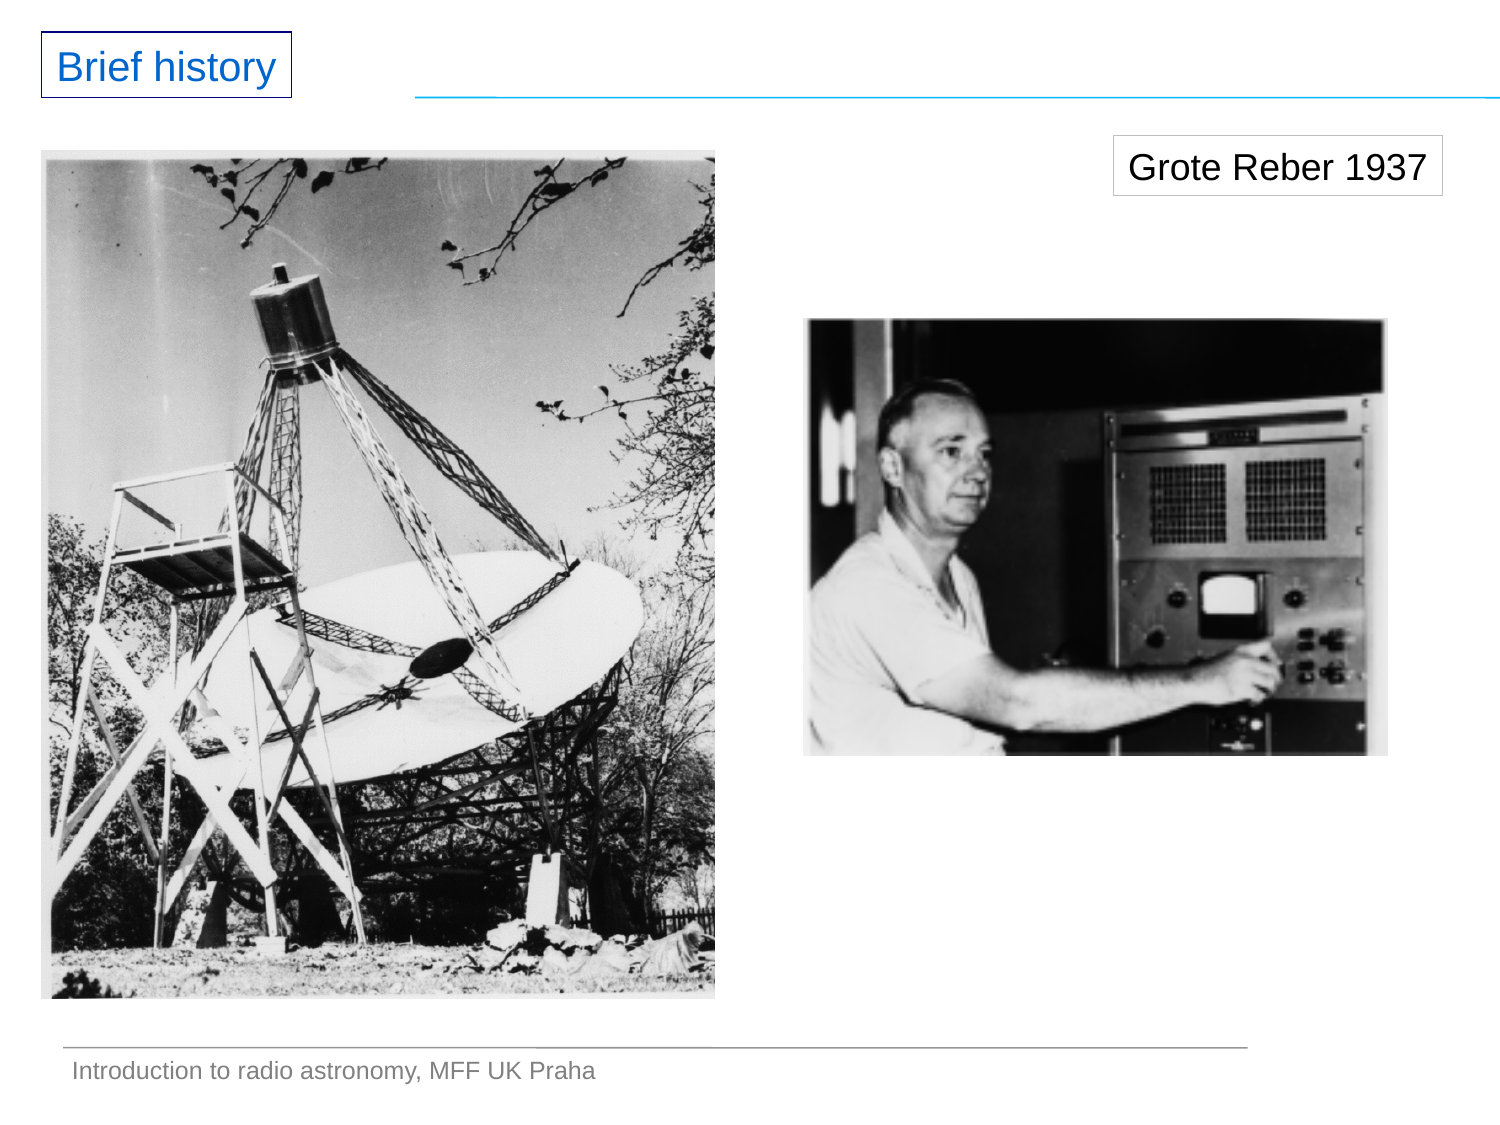

Brief history
Grote Reber 1937
Introduction to radio astronomy